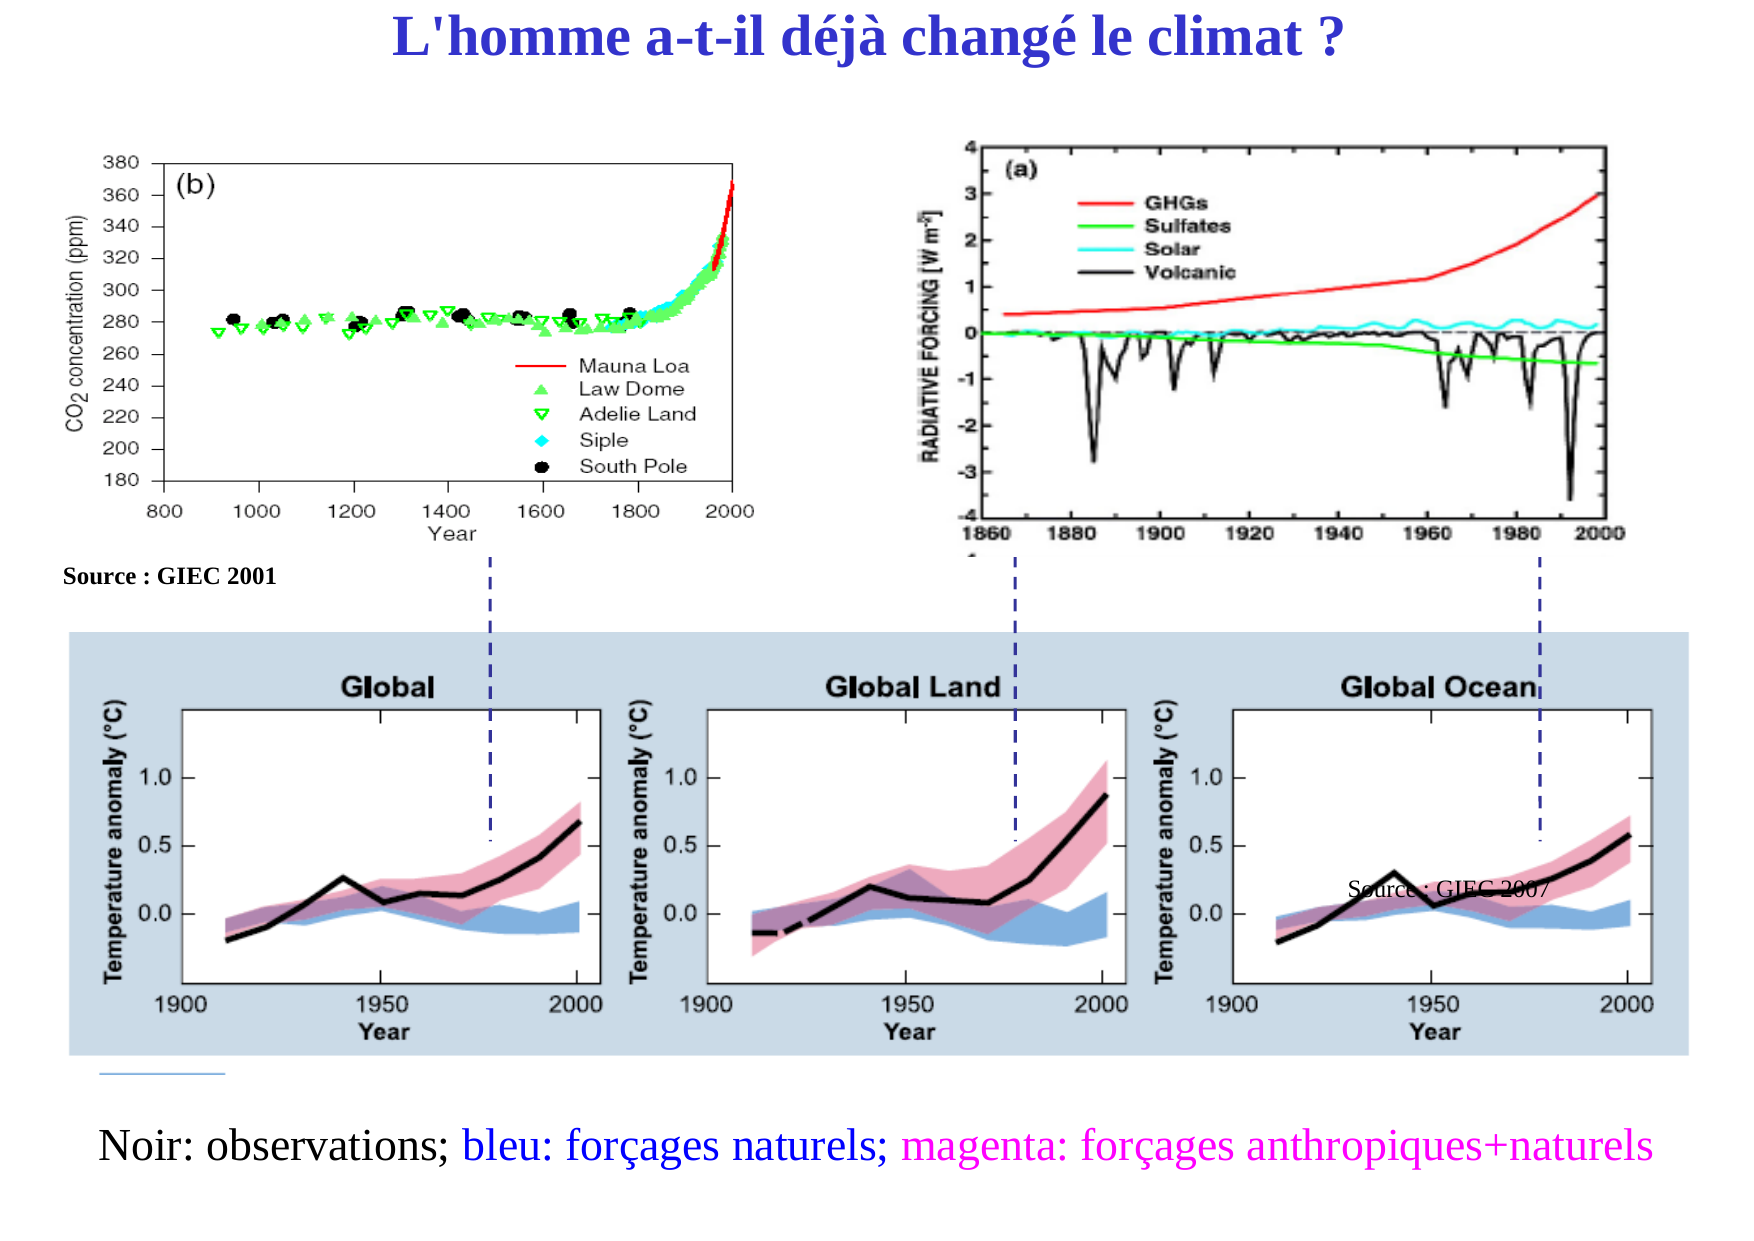

L'homme a-t-il déjà changé le climat ?
Source : GIEC 2001
Ref 1901-1950
Source : GIEC 2001
Source : GIEC 2007
Noir: observations; bleu: forçages naturels; magenta: forçages anthropiques+naturels